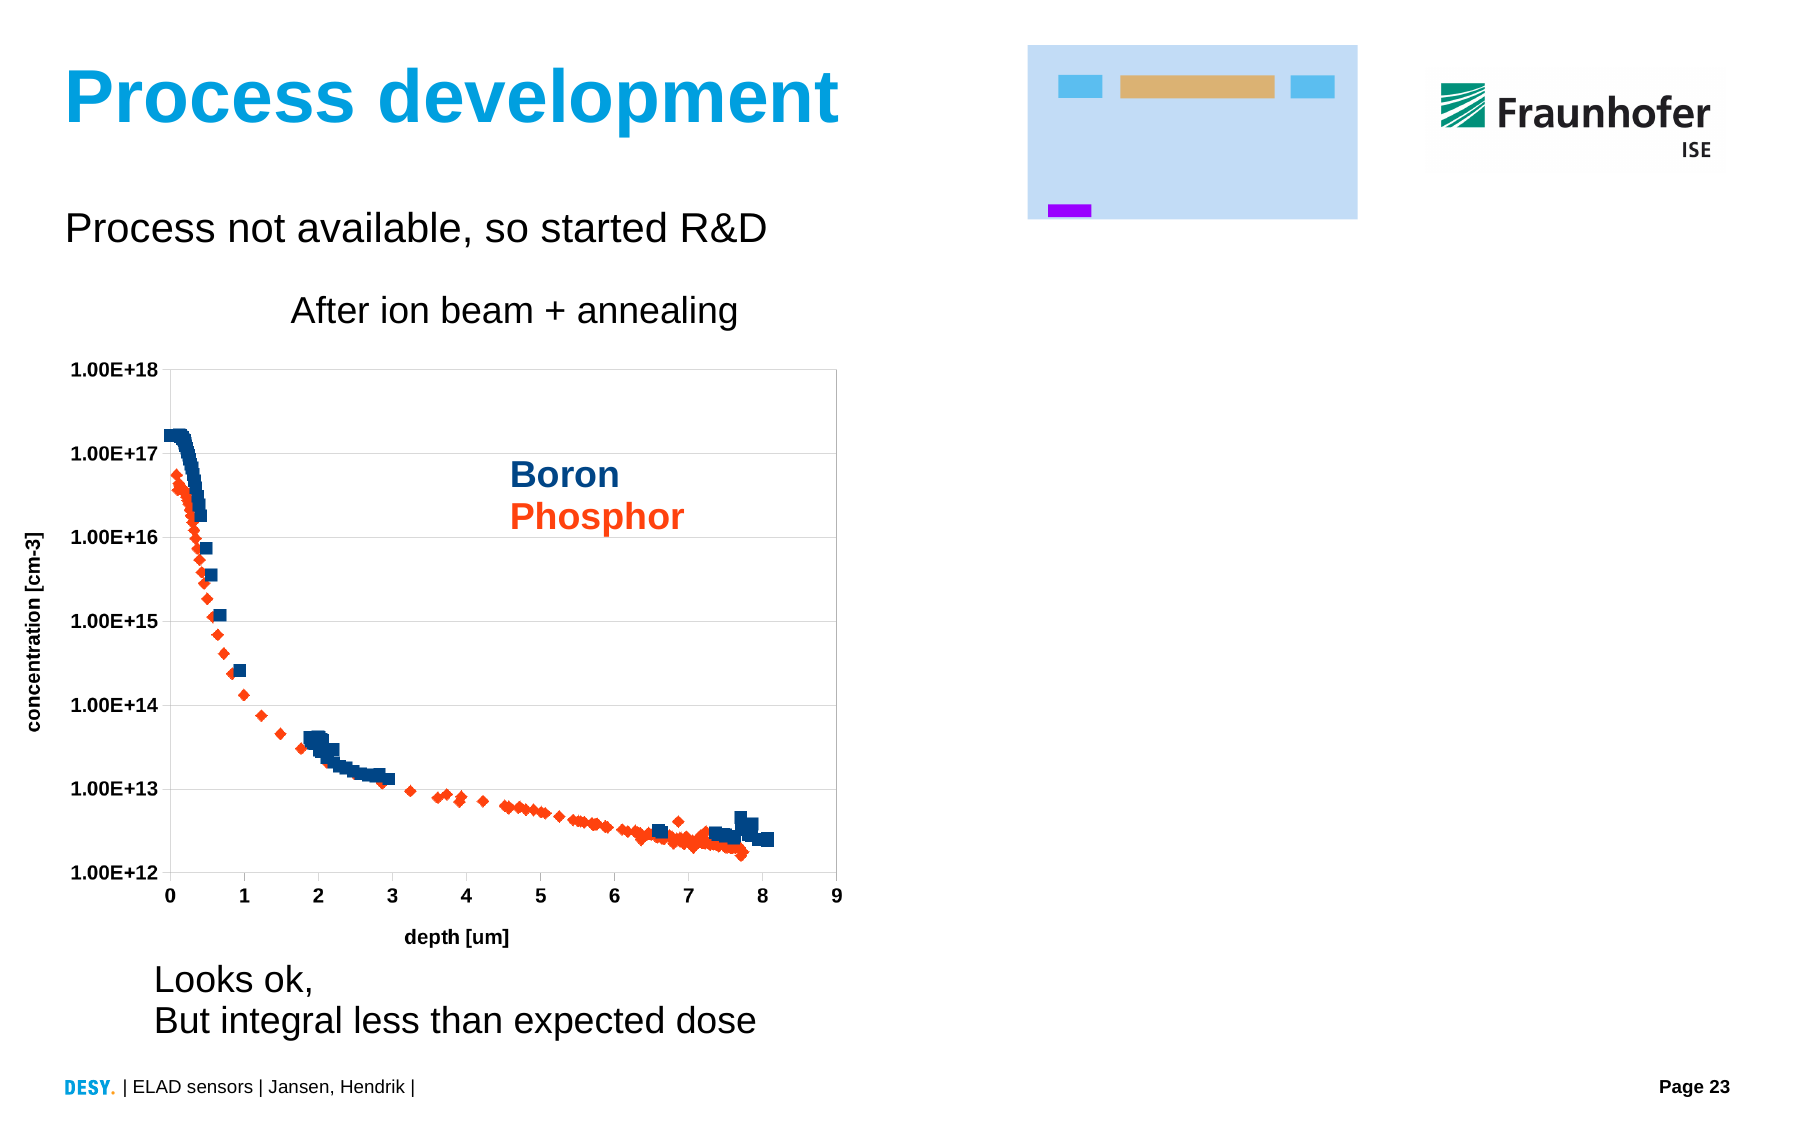

# Process development
Process not available, so started R&D
After ion beam + annealing
Boron
Phosphor
Looks ok,
But integral less than expected dose